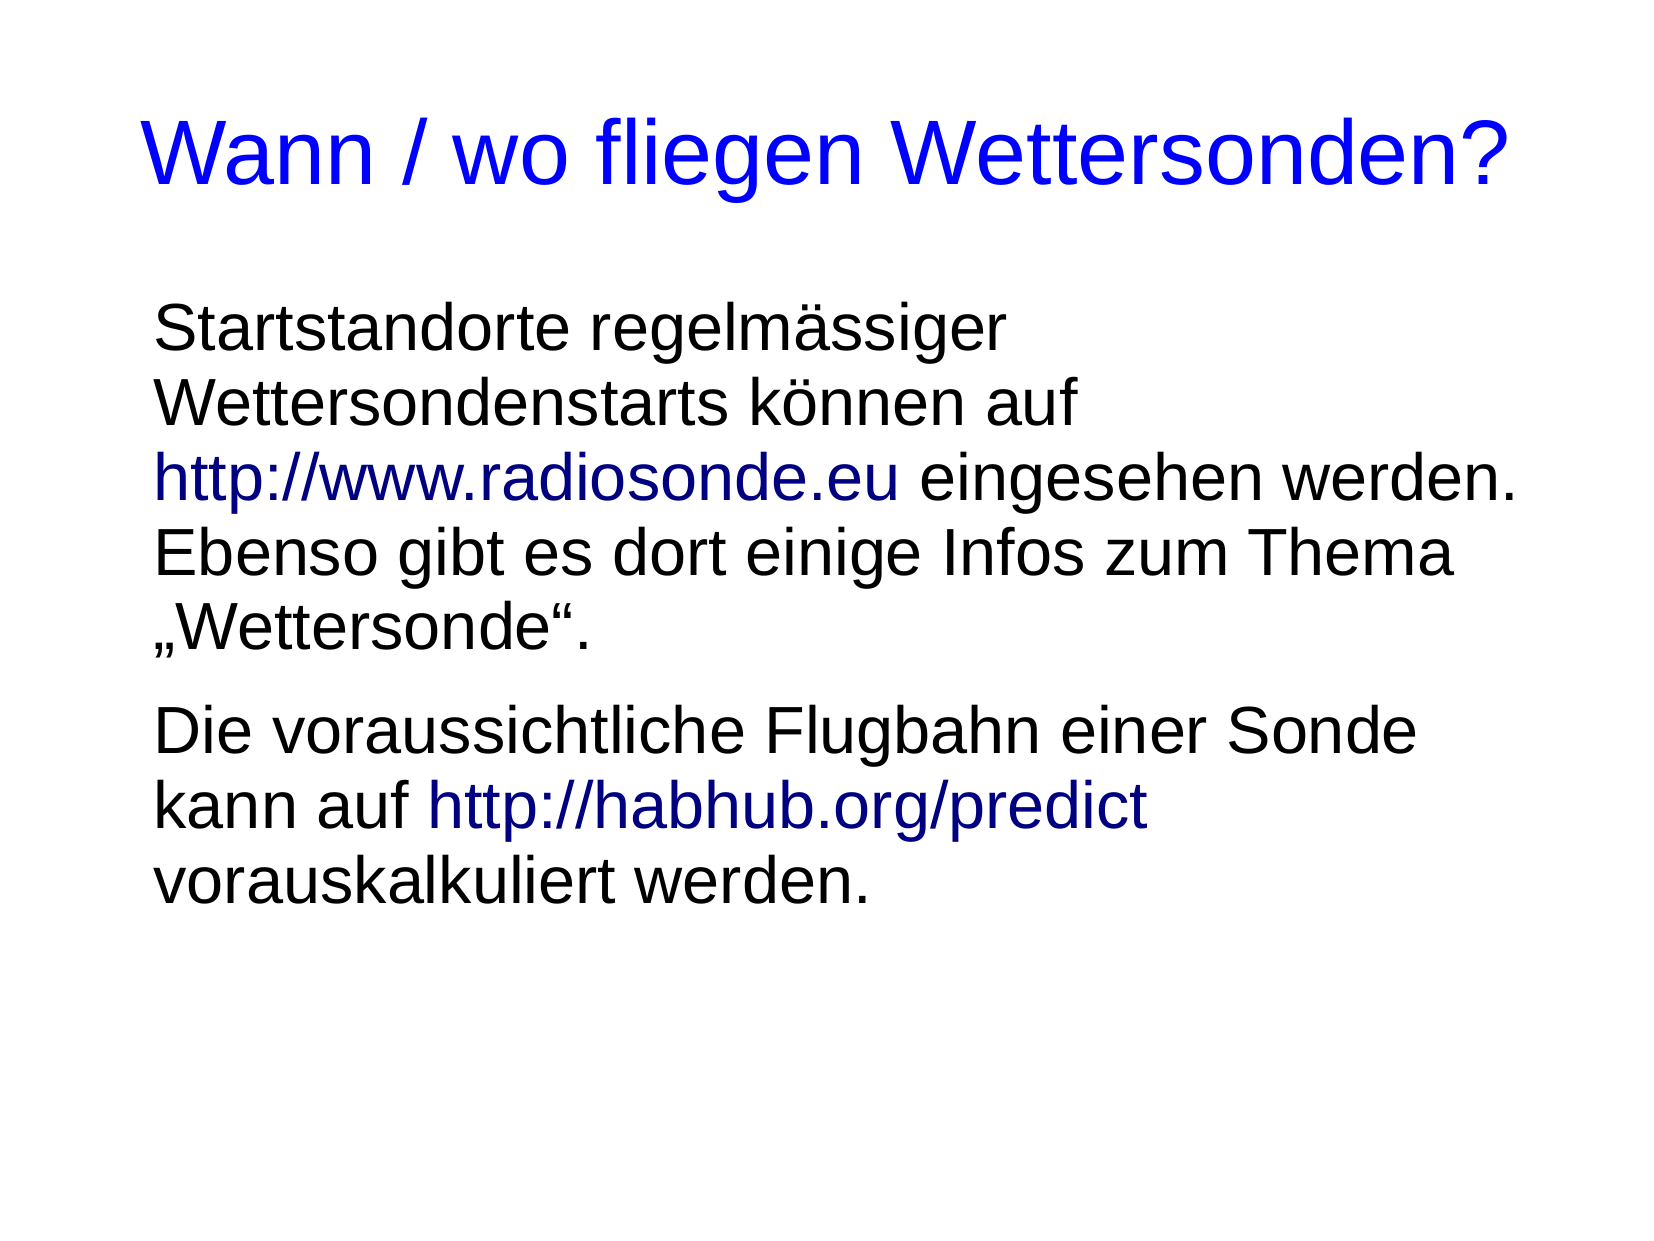

# Wann / wo fliegen Wettersonden?
Startstandorte regelmässiger Wettersondenstarts können auf http://www.radiosonde.eu eingesehen werden. Ebenso gibt es dort einige Infos zum Thema „Wettersonde“.
Die voraussichtliche Flugbahn einer Sonde kann auf http://habhub.org/predict vorauskalkuliert werden.